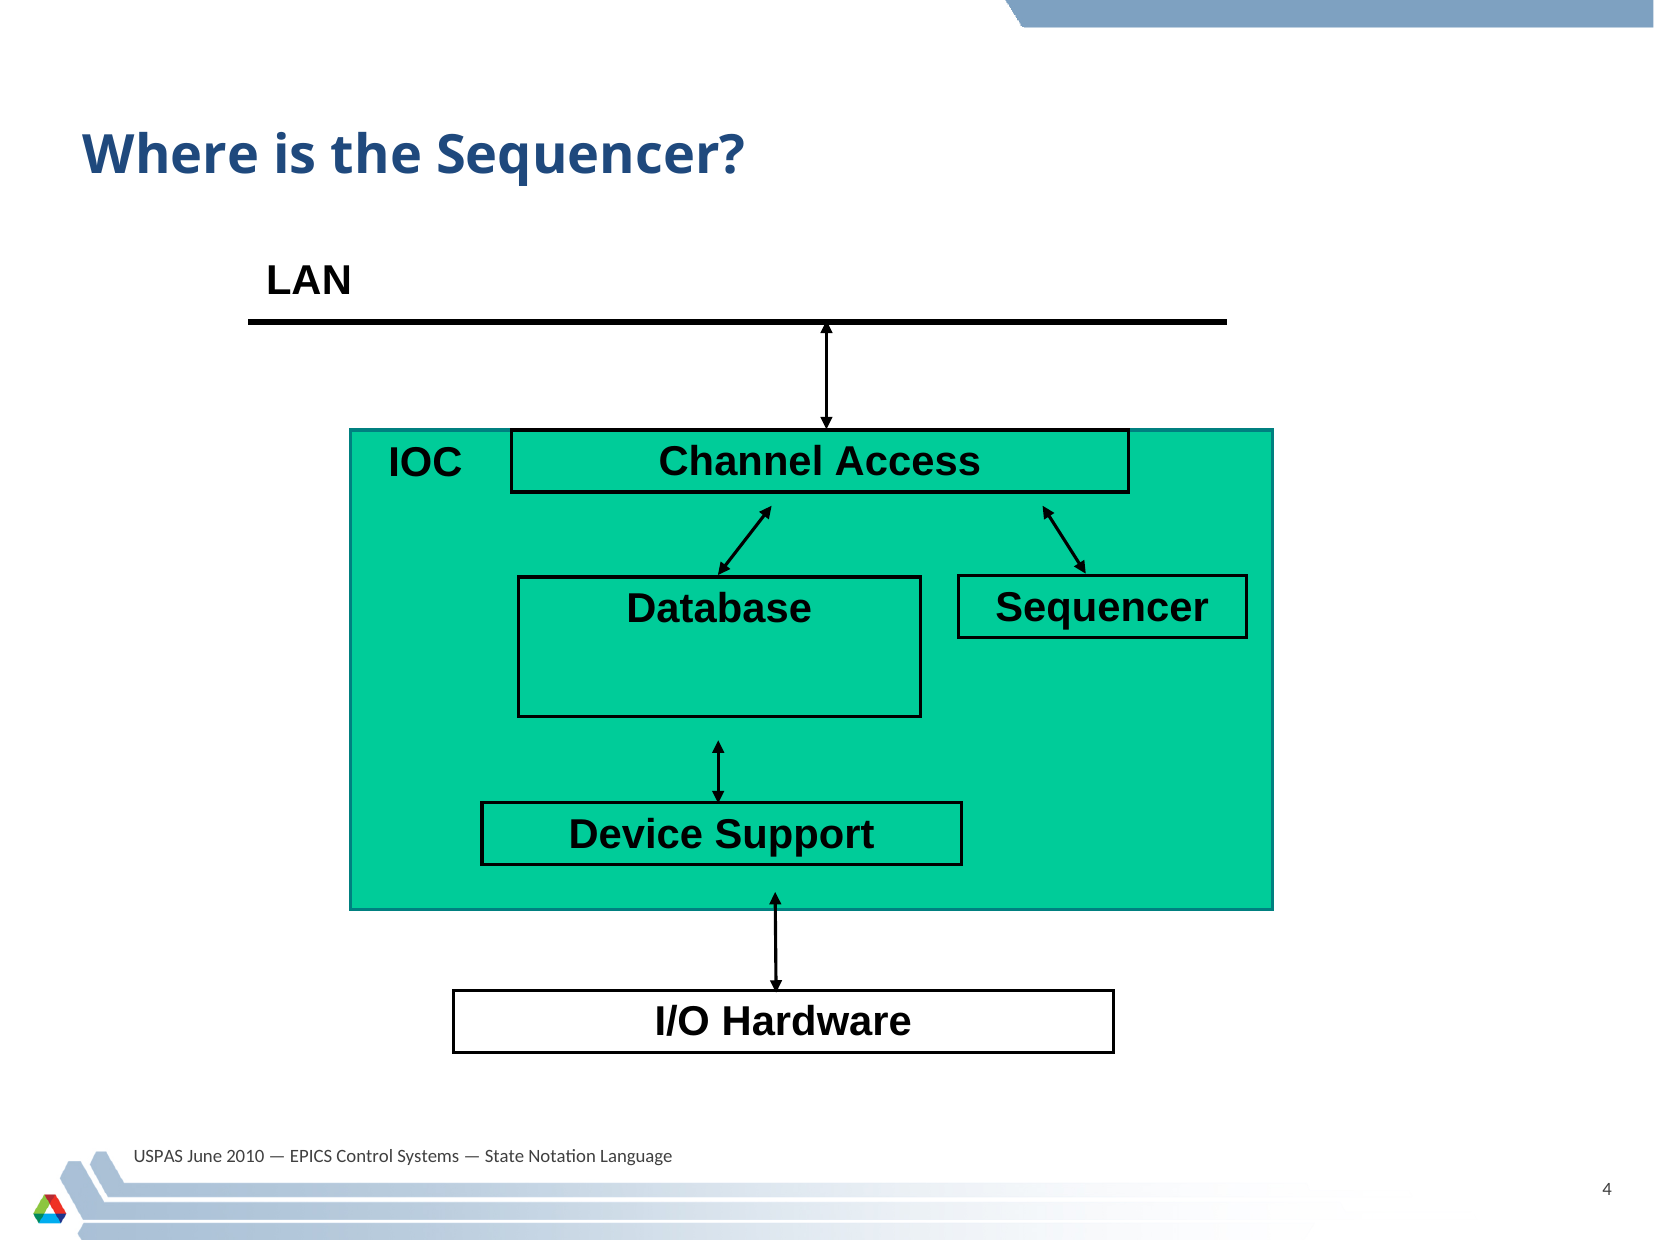

# Where is the Sequencer?
LAN
Channel Access
IOC
Sequencer
Database
Device Support
I/O Hardware
USPAS June 2010 — EPICS Control Systems — State Notation Language
4